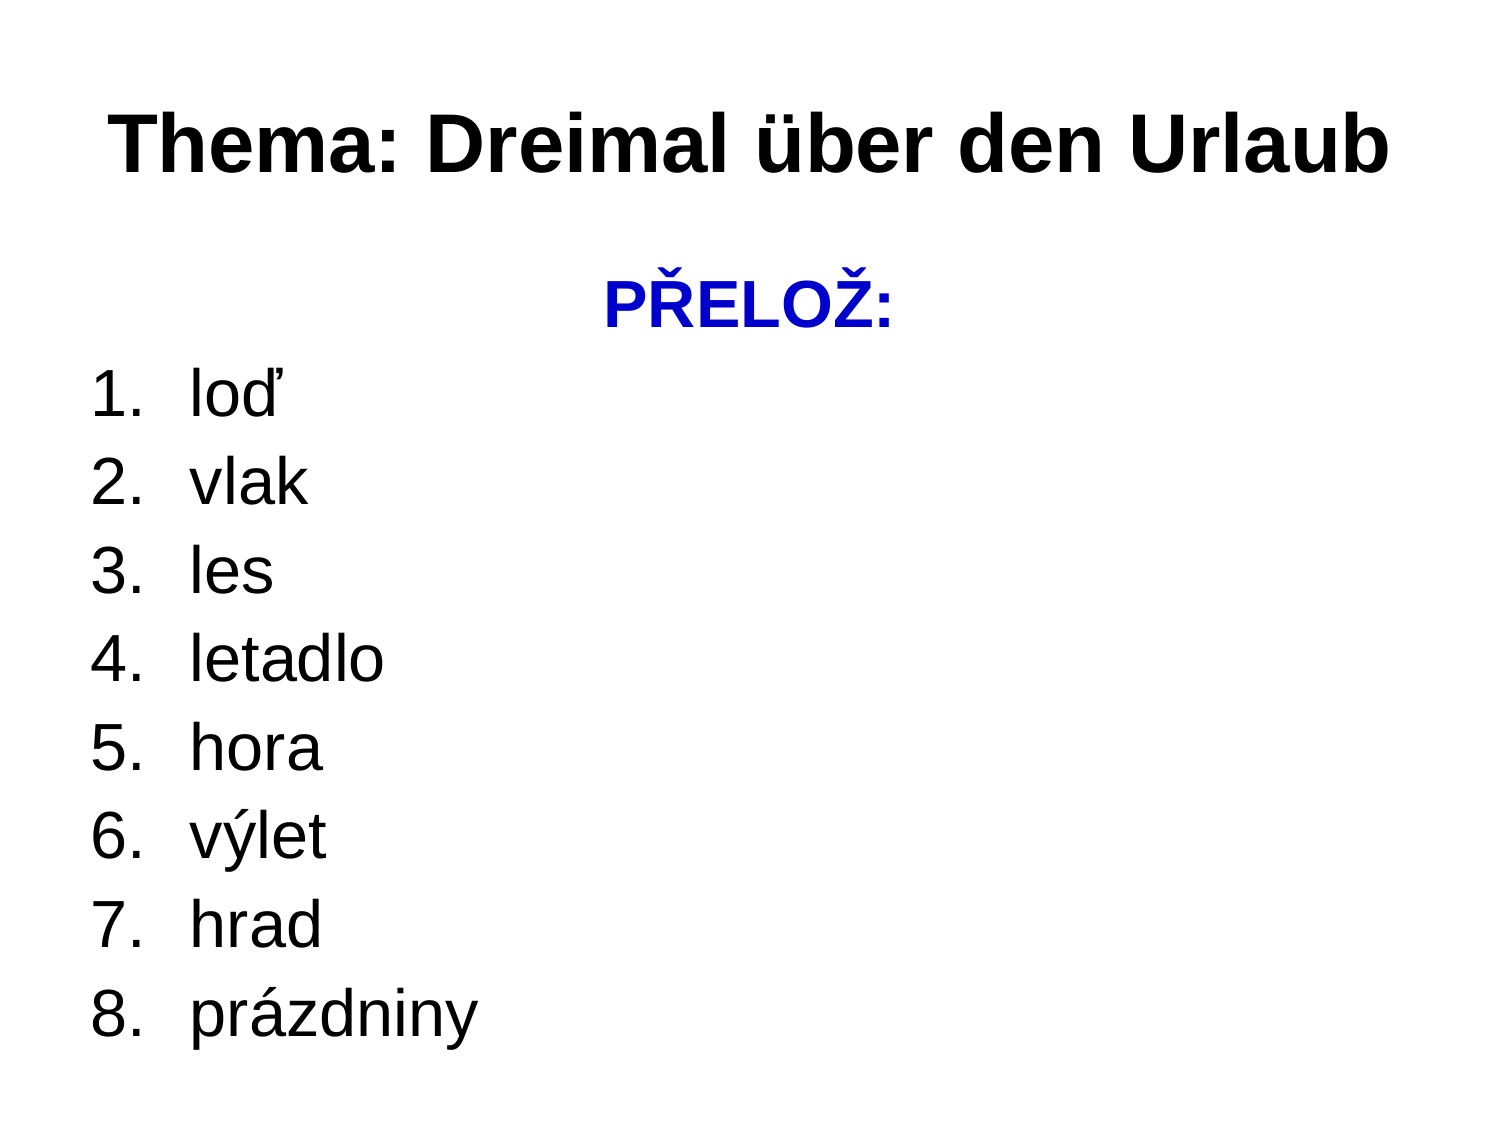

# Thema: Dreimal über den Urlaub
PŘELOŽ:
loď
vlak
les
letadlo
hora
výlet
hrad
prázdniny